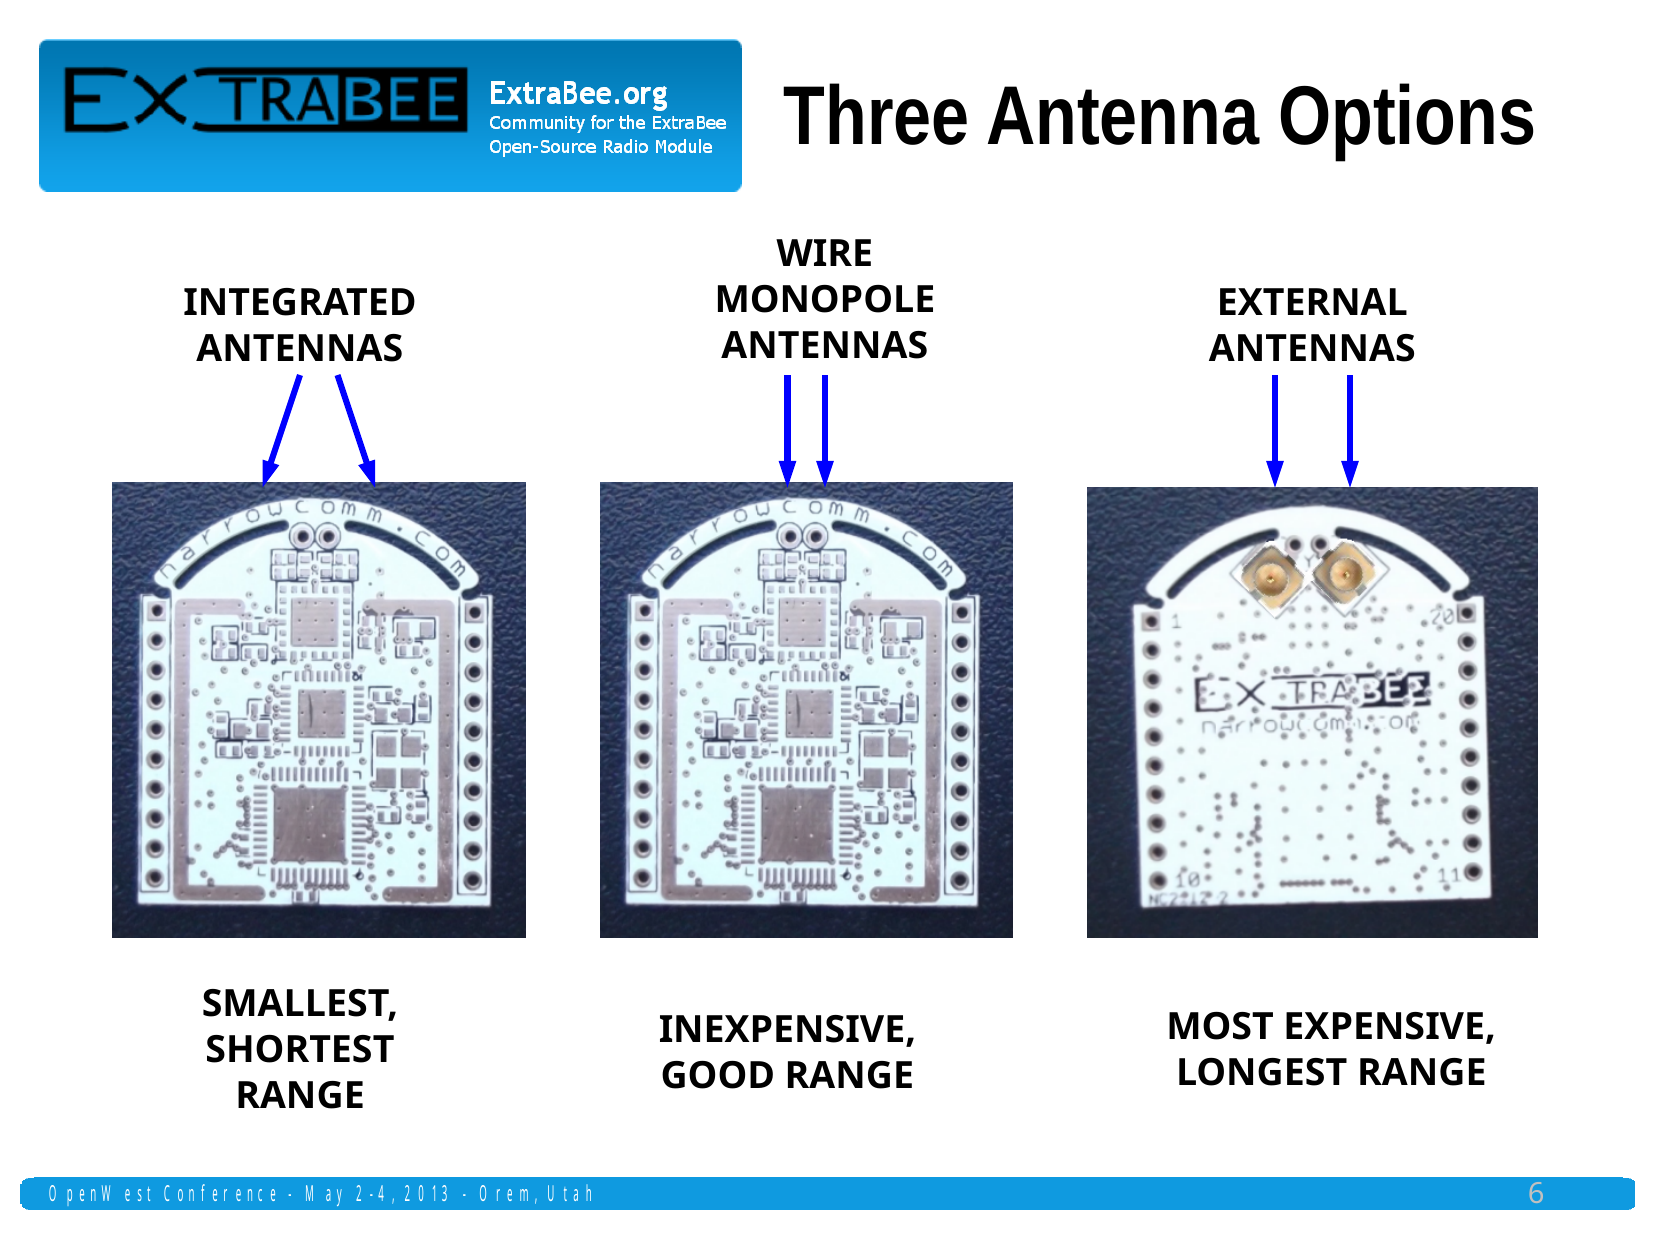

# Three Antenna Options
WIRE MONOPOLE
ANTENNAS
EXTERNAL
ANTENNAS
INTEGRATED
ANTENNAS
SMALLEST,
SHORTEST RANGE
MOST EXPENSIVE,
LONGEST RANGE
INEXPENSIVE,
GOOD RANGE